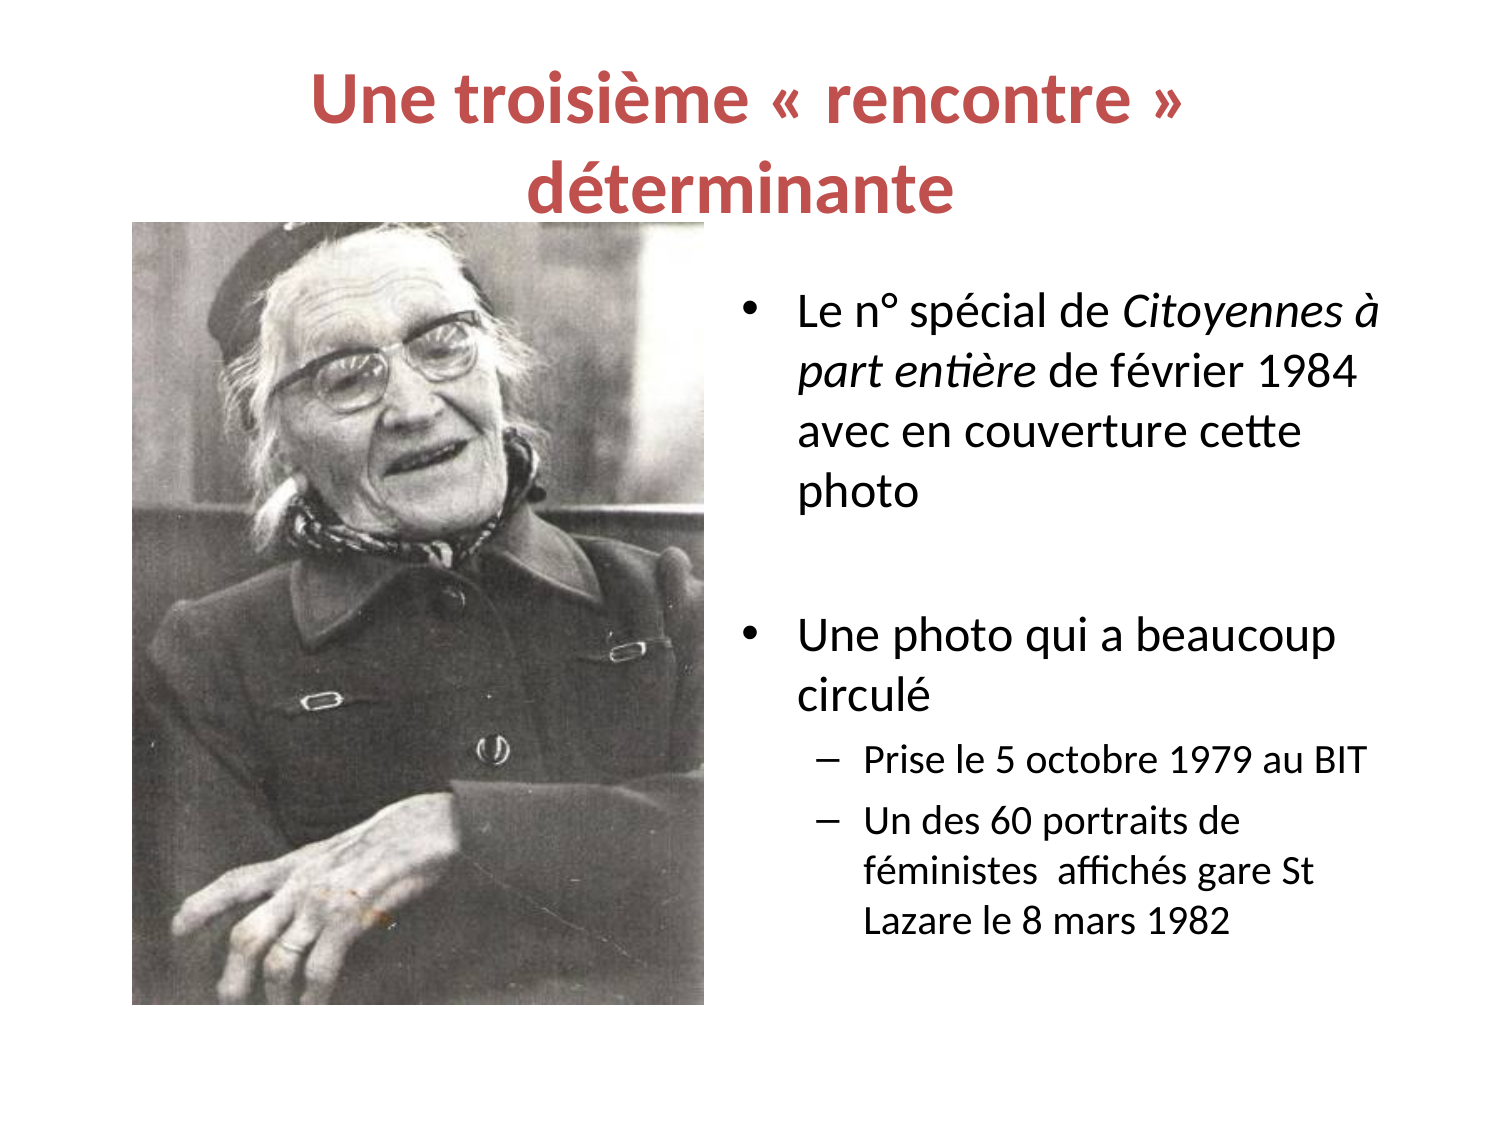

# Une troisième « rencontre » déterminante
Le n° spécial de Citoyennes à part entière de février 1984 avec en couverture cette photo
Une photo qui a beaucoup circulé
Prise le 5 octobre 1979 au BIT
Un des 60 portraits de féministes affichés gare St Lazare le 8 mars 1982